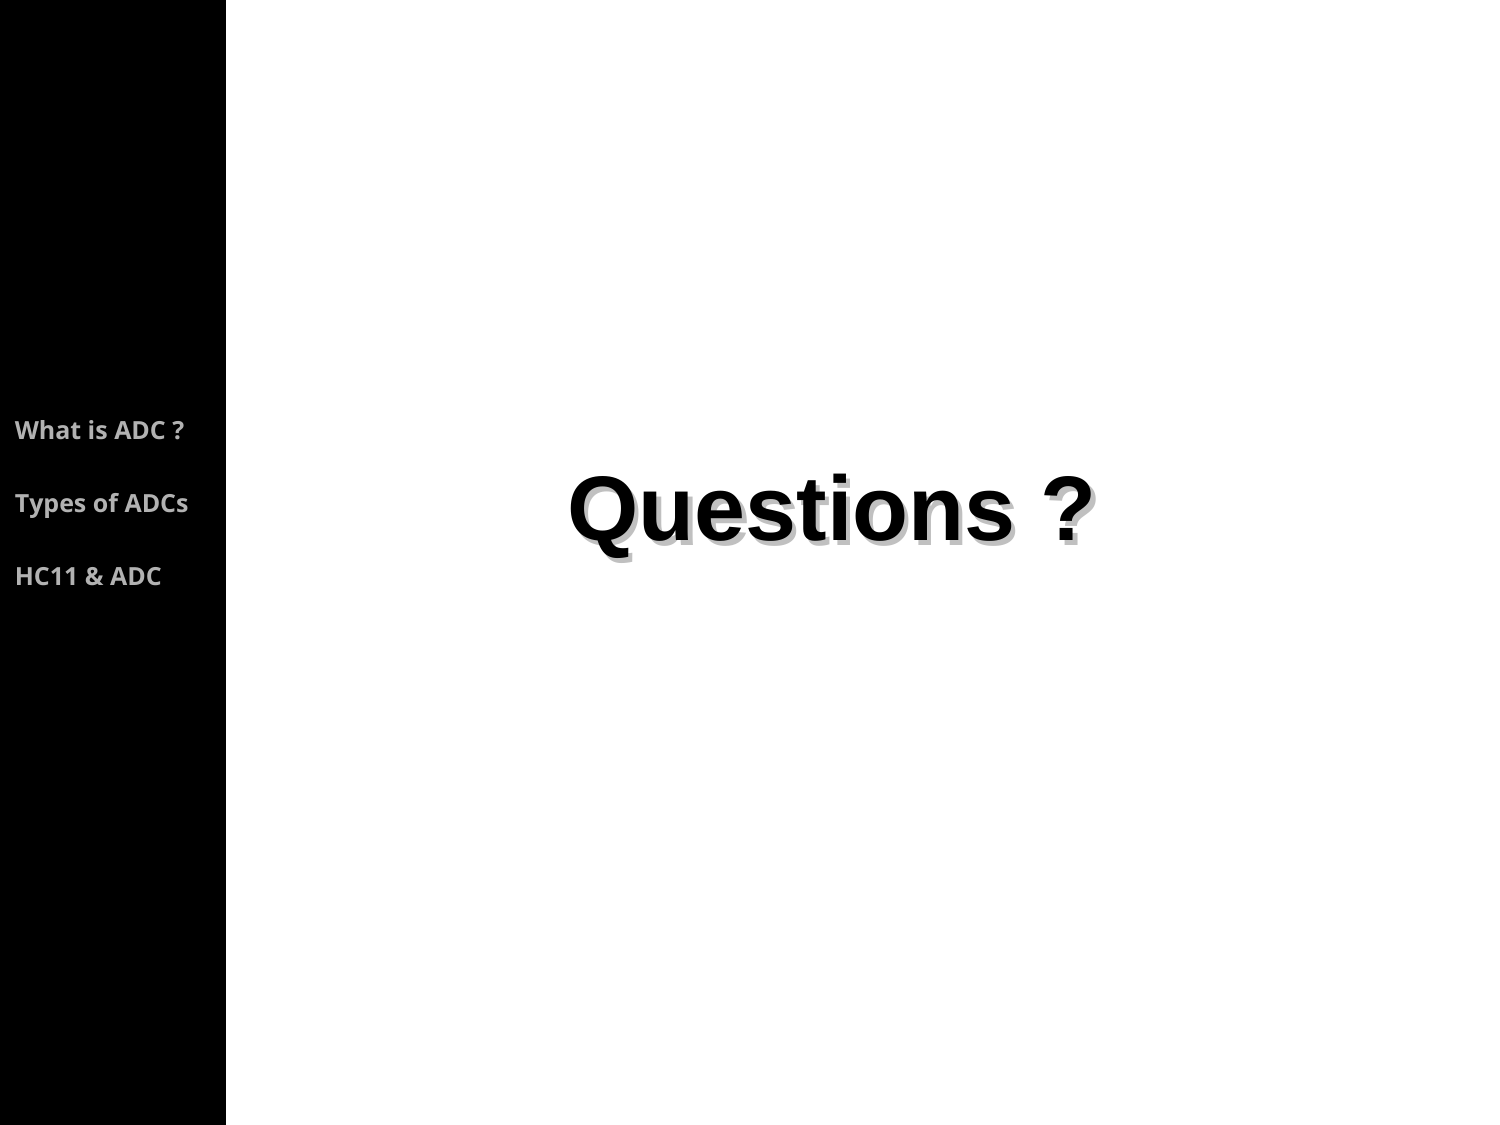

What is ADC ?
Types of ADCs
HC11 & ADC
Questions ?